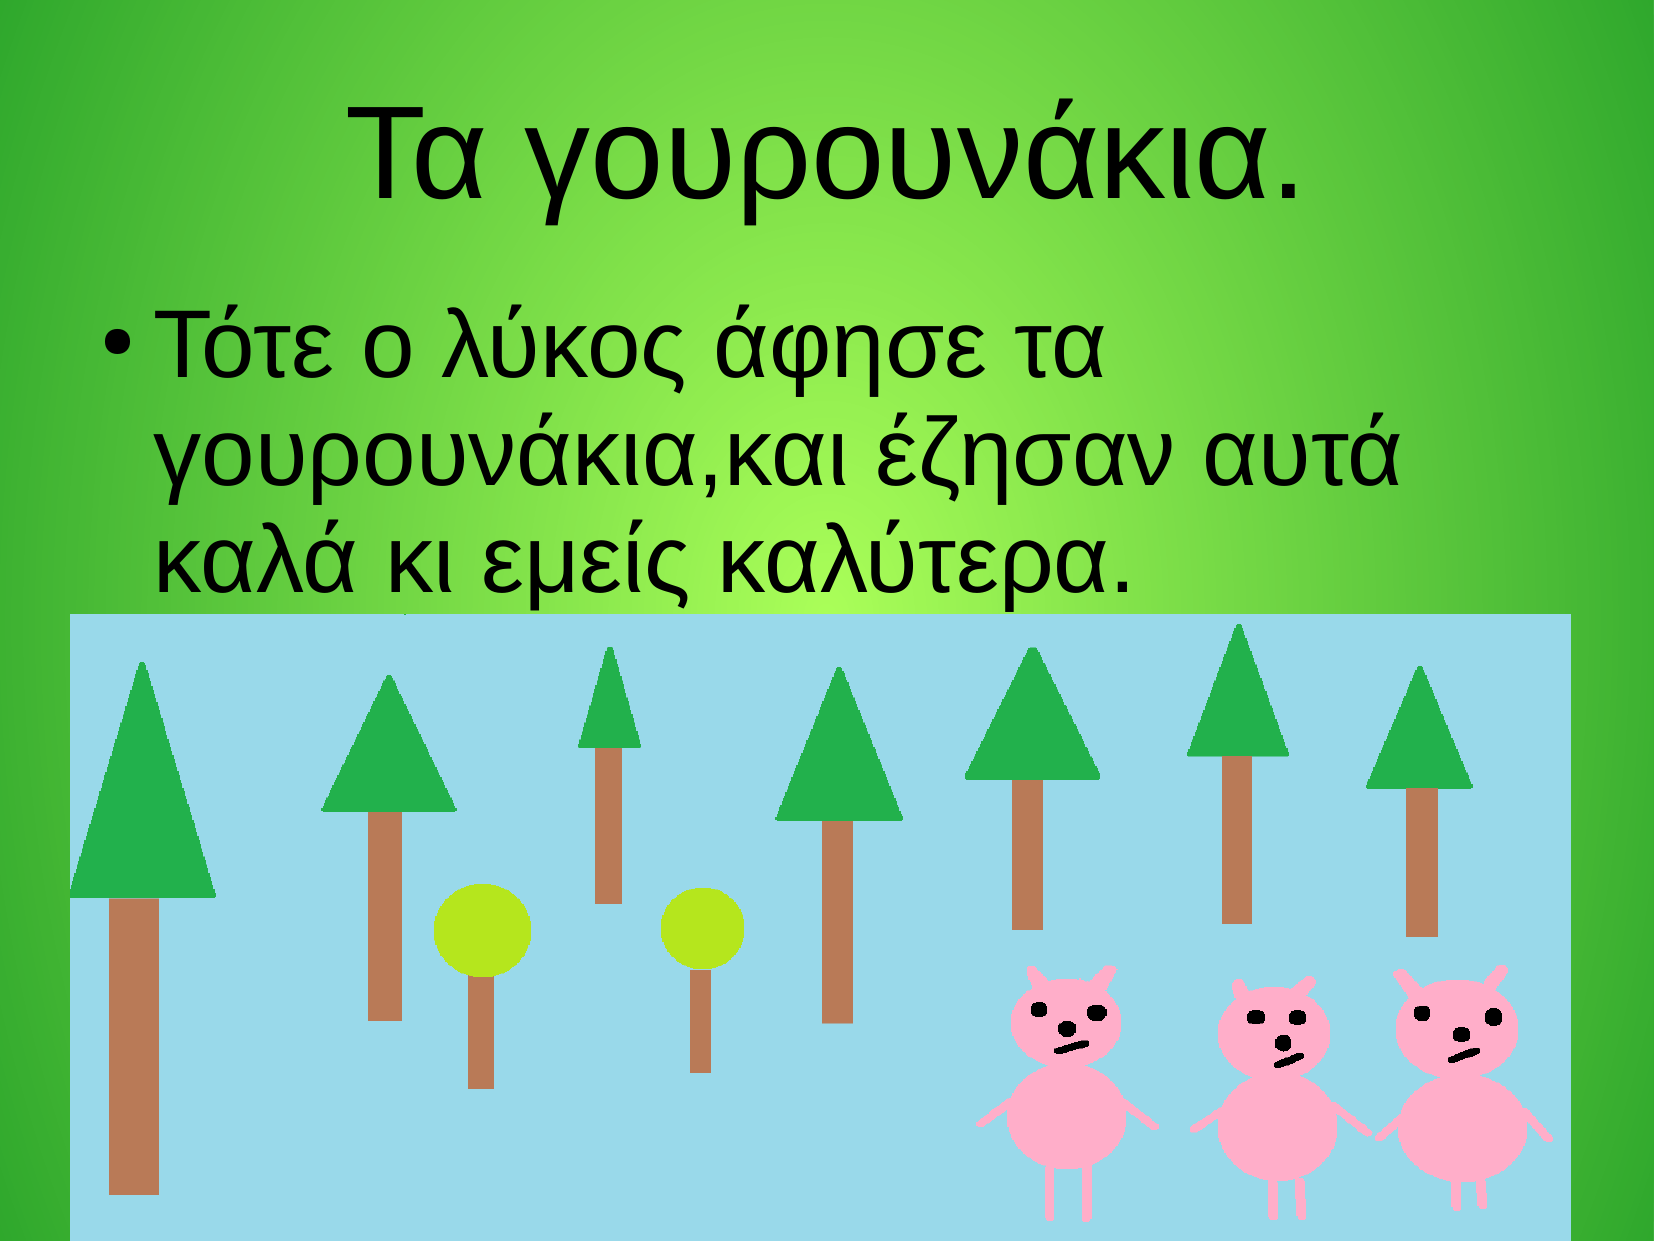

# Τα γουρουνάκια.
Τότε ο λύκος άφησε τα γουρουνάκια,και έζησαν αυτά καλά κι εμείς καλύτερα.